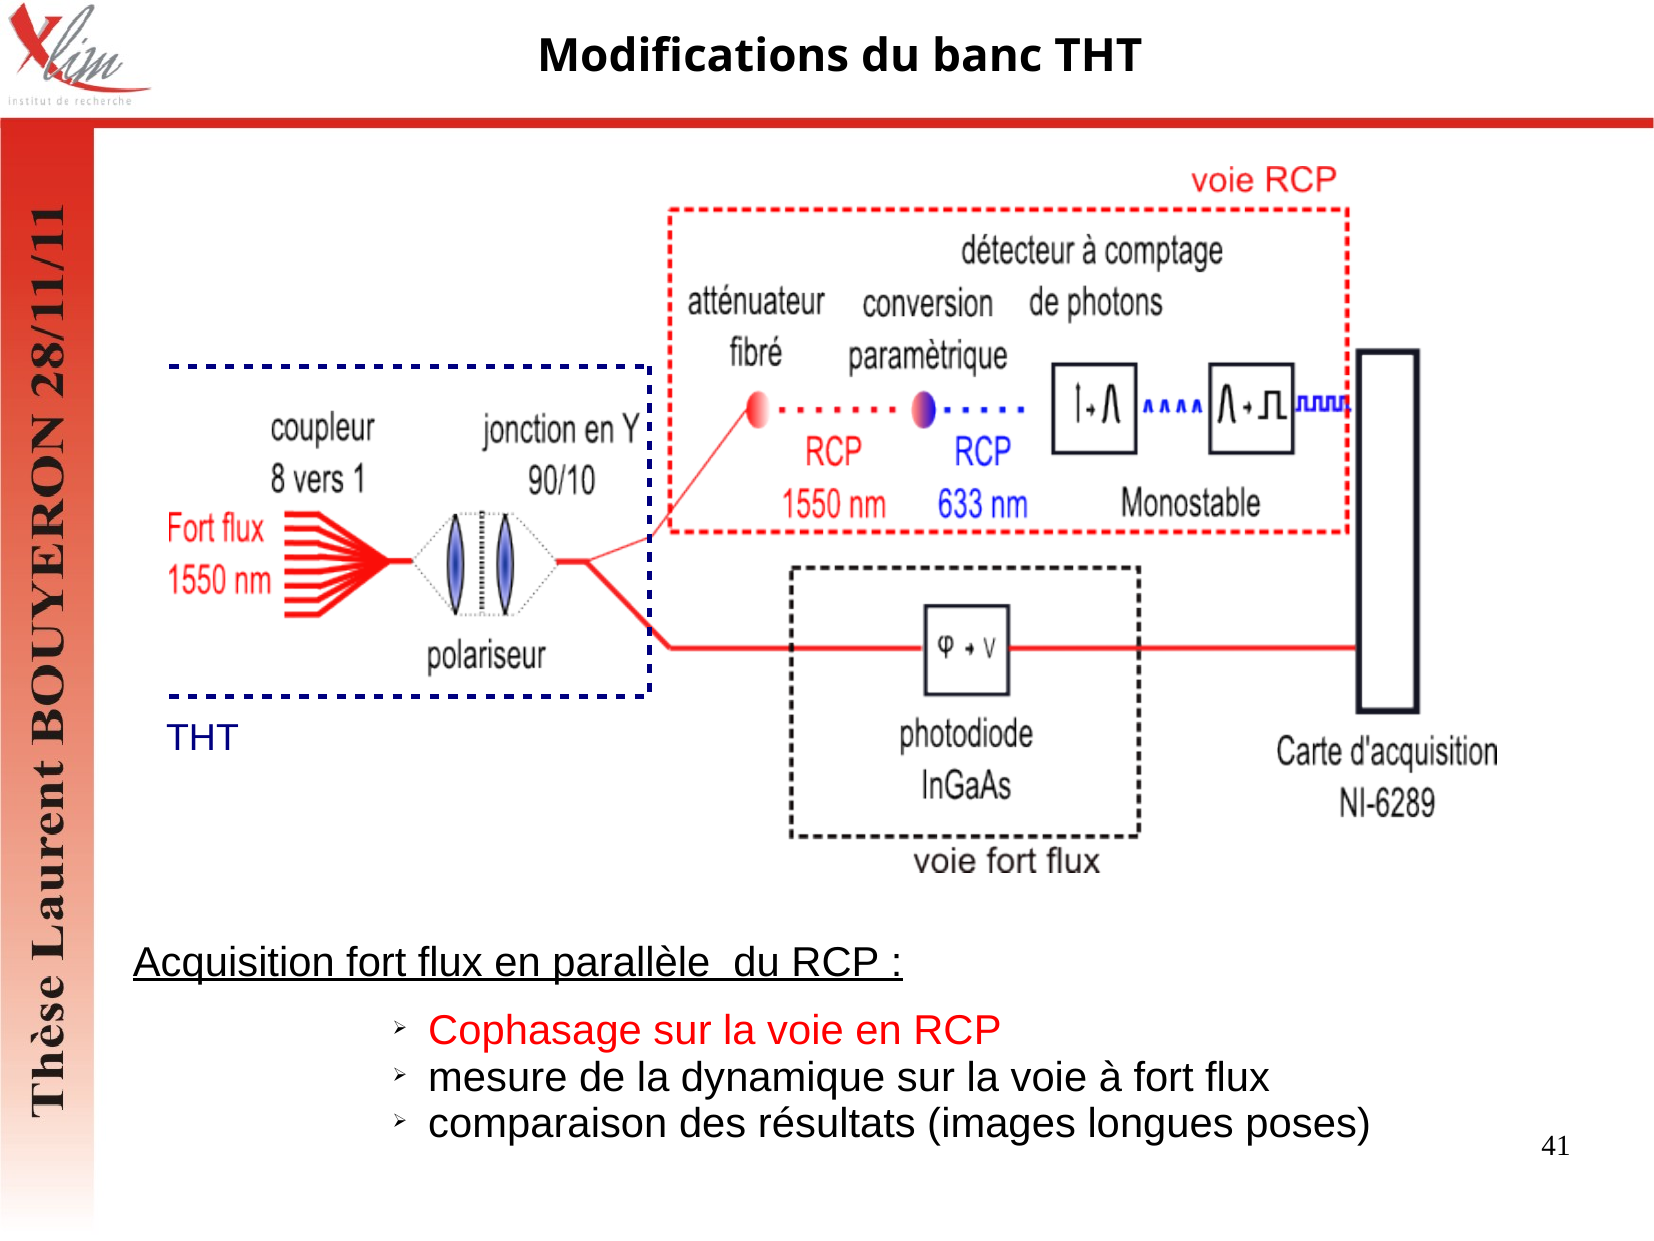

Modifications du banc THT
THT
Acquisition fort flux en parallèle du RCP :
Cophasage sur la voie en RCP
mesure de la dynamique sur la voie à fort flux
comparaison des résultats (images longues poses)
41